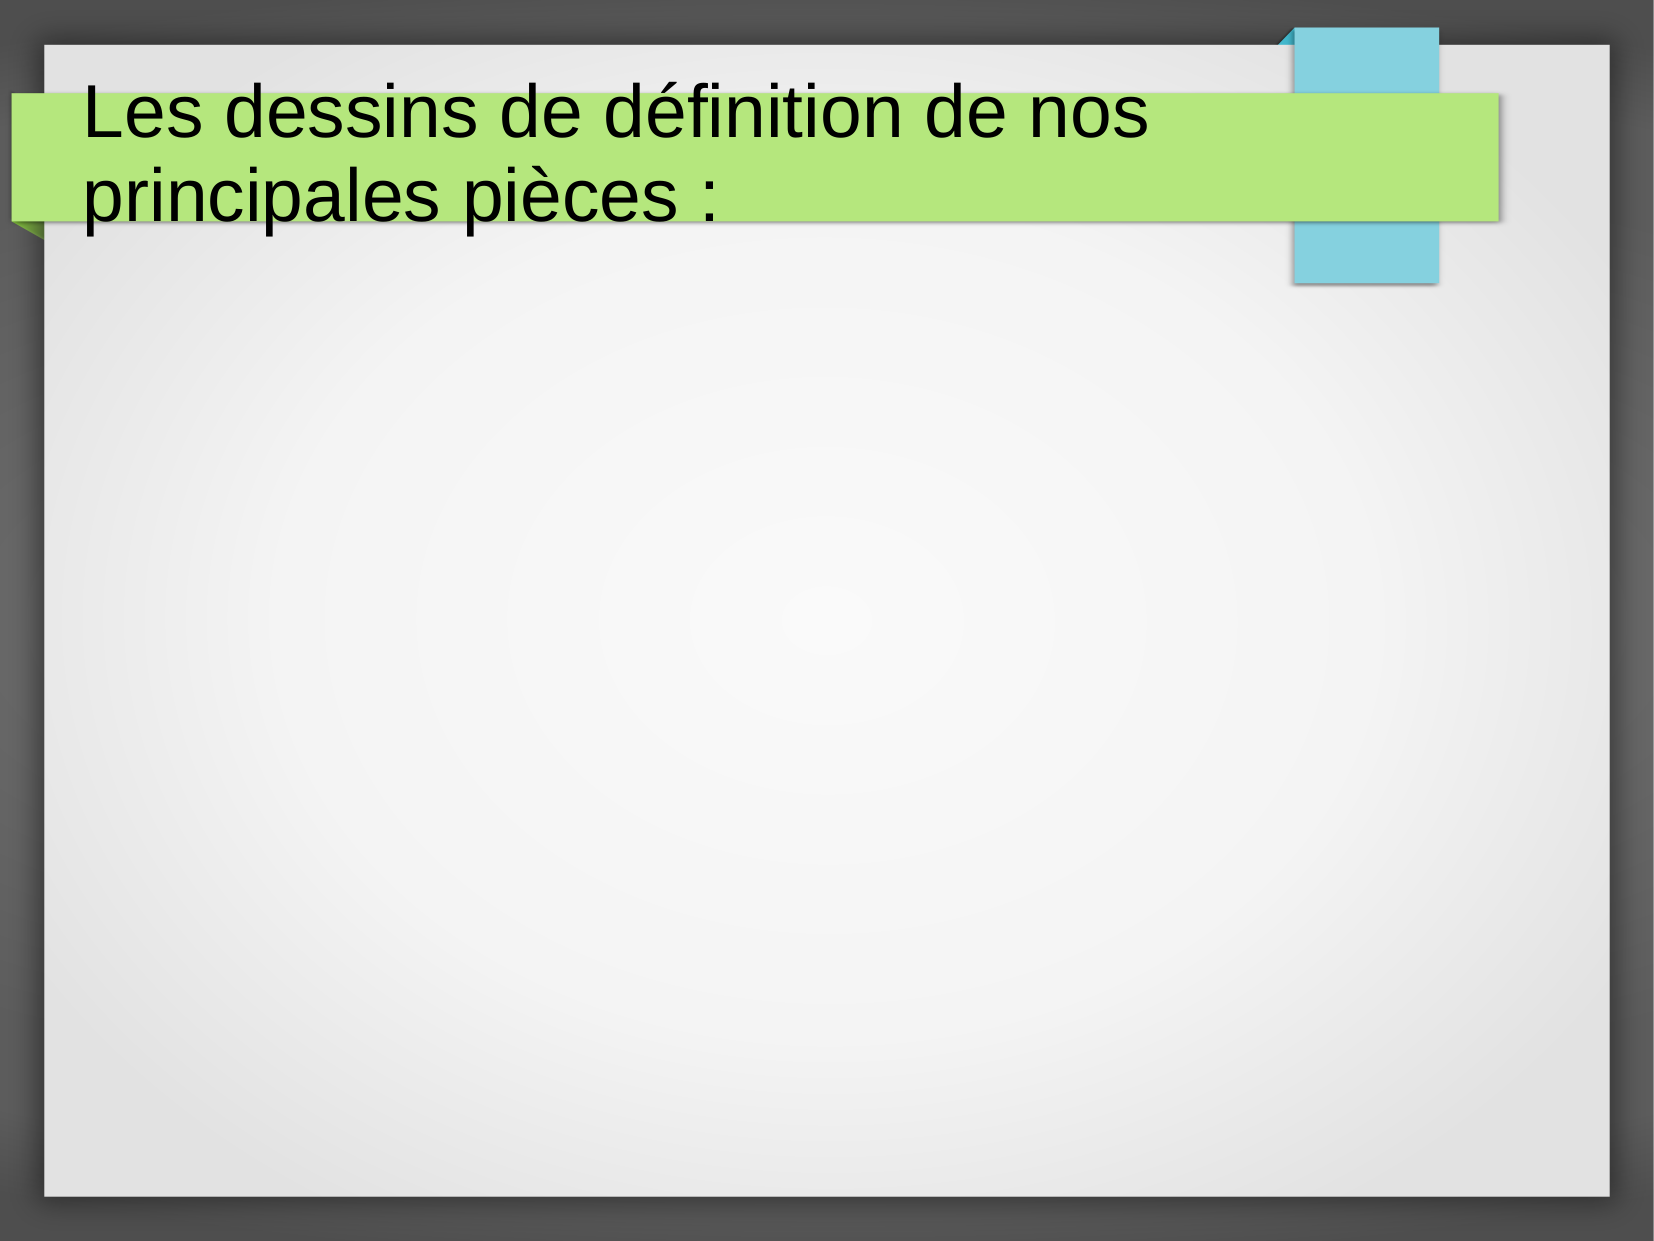

# Les dessins de définition de nos principales pièces :